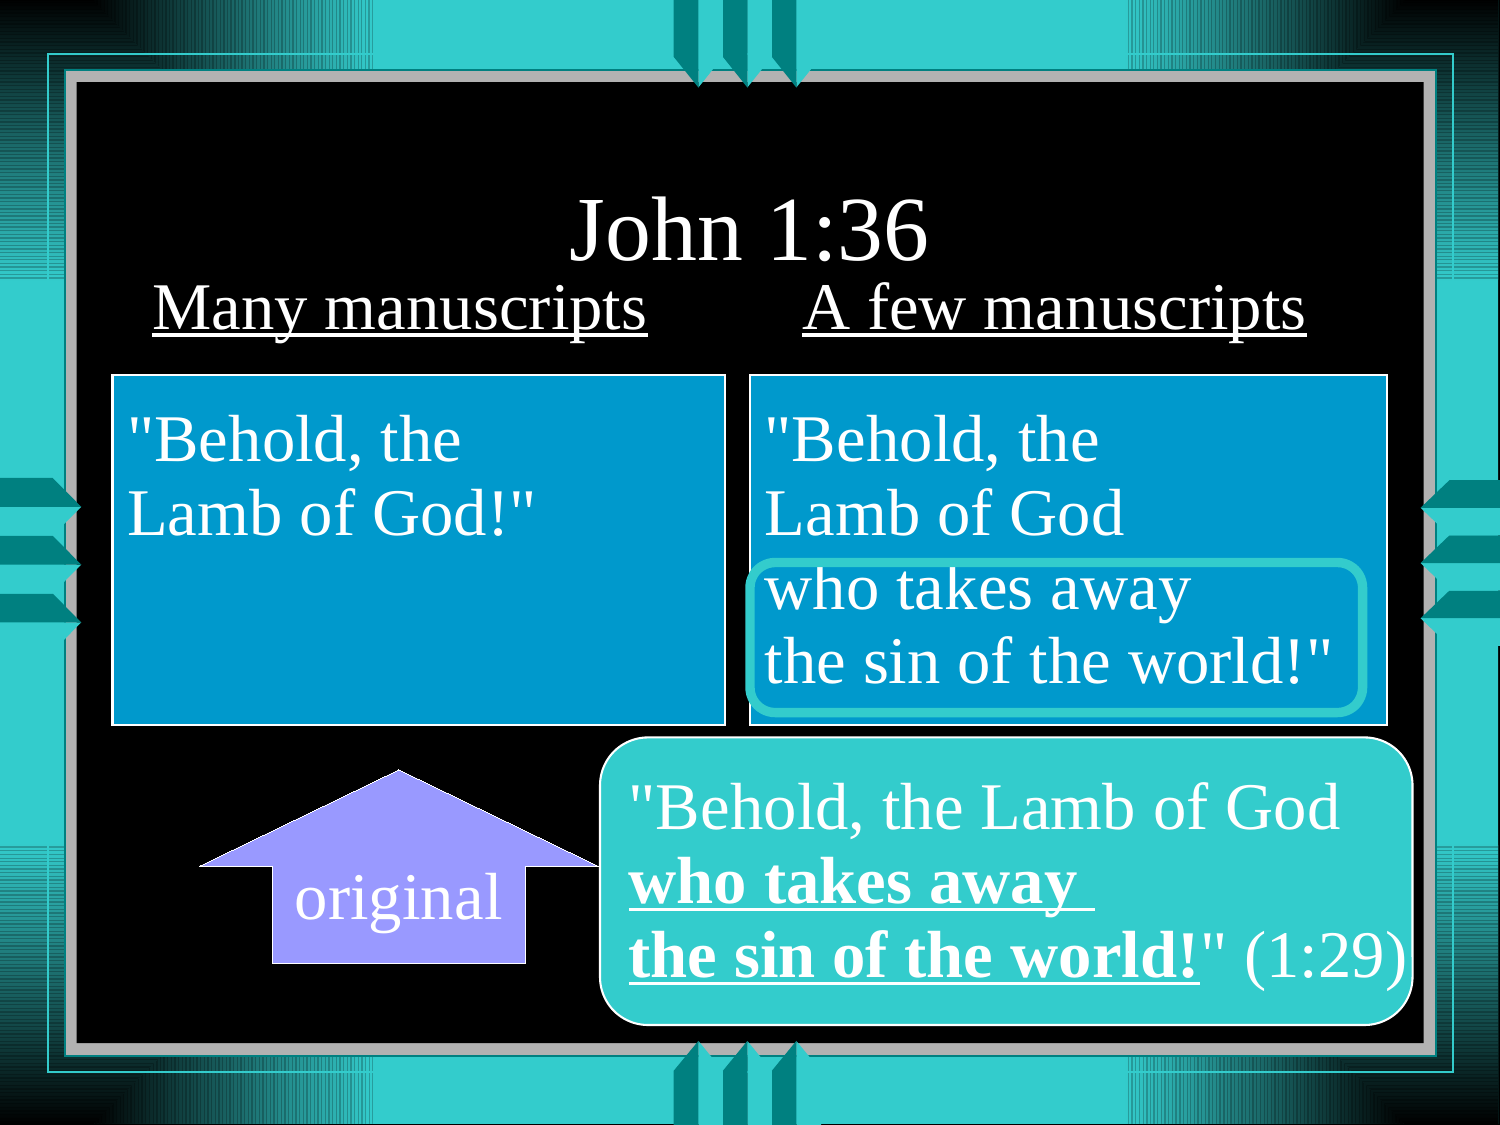

# John 1:36
Many manuscripts
A few manuscripts
"Behold, the
Lamb of God
who takes away
the sin of the world!"
"Behold, the
Lamb of God!"
"Behold, the Lamb of God
who takes away
the sin of the world!" (1:29)
original